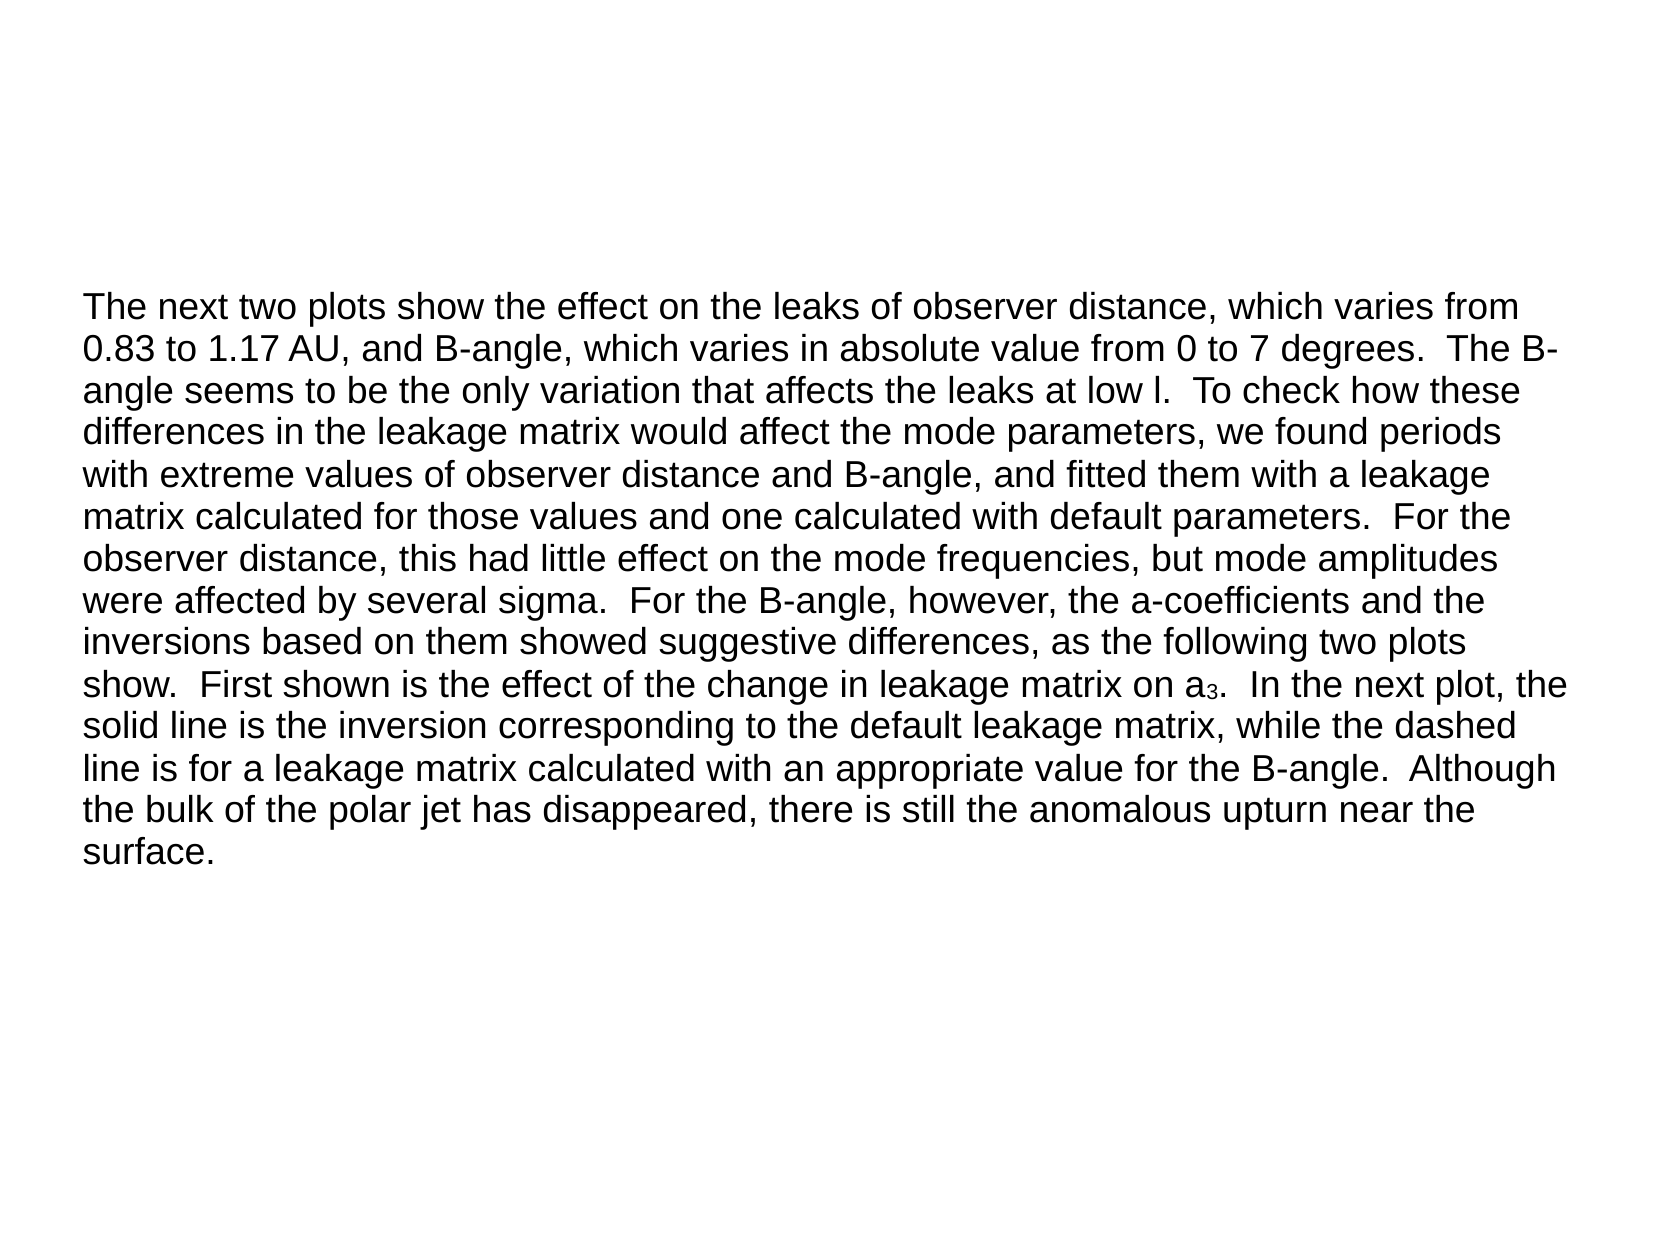

# The next two plots show the effect on the leaks of observer distance, which varies from 0.83 to 1.17 AU, and B-angle, which varies in absolute value from 0 to 7 degrees. The B-angle seems to be the only variation that affects the leaks at low l. To check how these differences in the leakage matrix would affect the mode parameters, we found periods with extreme values of observer distance and B-angle, and fitted them with a leakage matrix calculated for those values and one calculated with default parameters. For the observer distance, this had little effect on the mode frequencies, but mode amplitudes were affected by several sigma. For the B-angle, however, the a-coefficients and the inversions based on them showed suggestive differences, as the following two plots show. First shown is the effect of the change in leakage matrix on a3. In the next plot, the solid line is the inversion corresponding to the default leakage matrix, while the dashed line is for a leakage matrix calculated with an appropriate value for the B-angle. Although the bulk of the polar jet has disappeared, there is still the anomalous upturn near the surface.